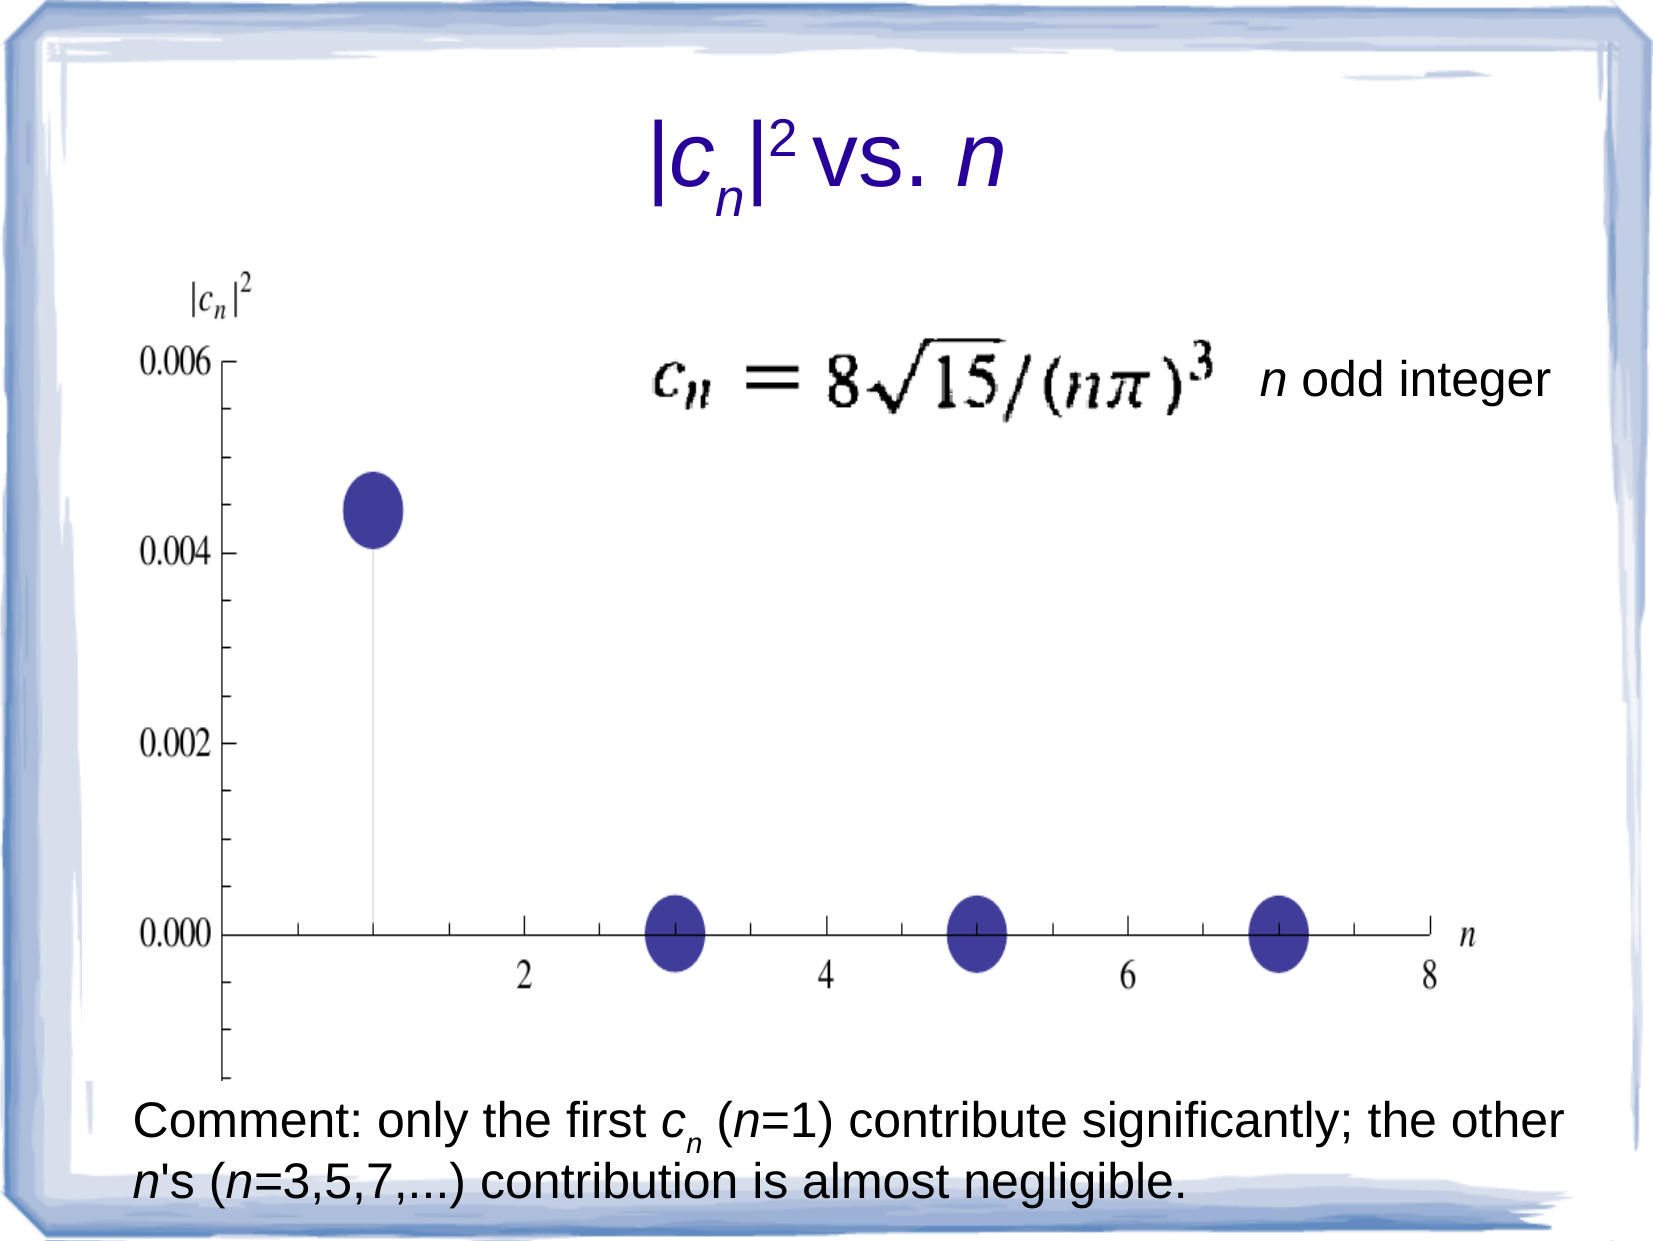

# |cn|2 vs. n
n odd integer
Comment: only the first cn (n=1) contribute significantly; the other n's (n=3,5,7,...) contribution is almost negligible.